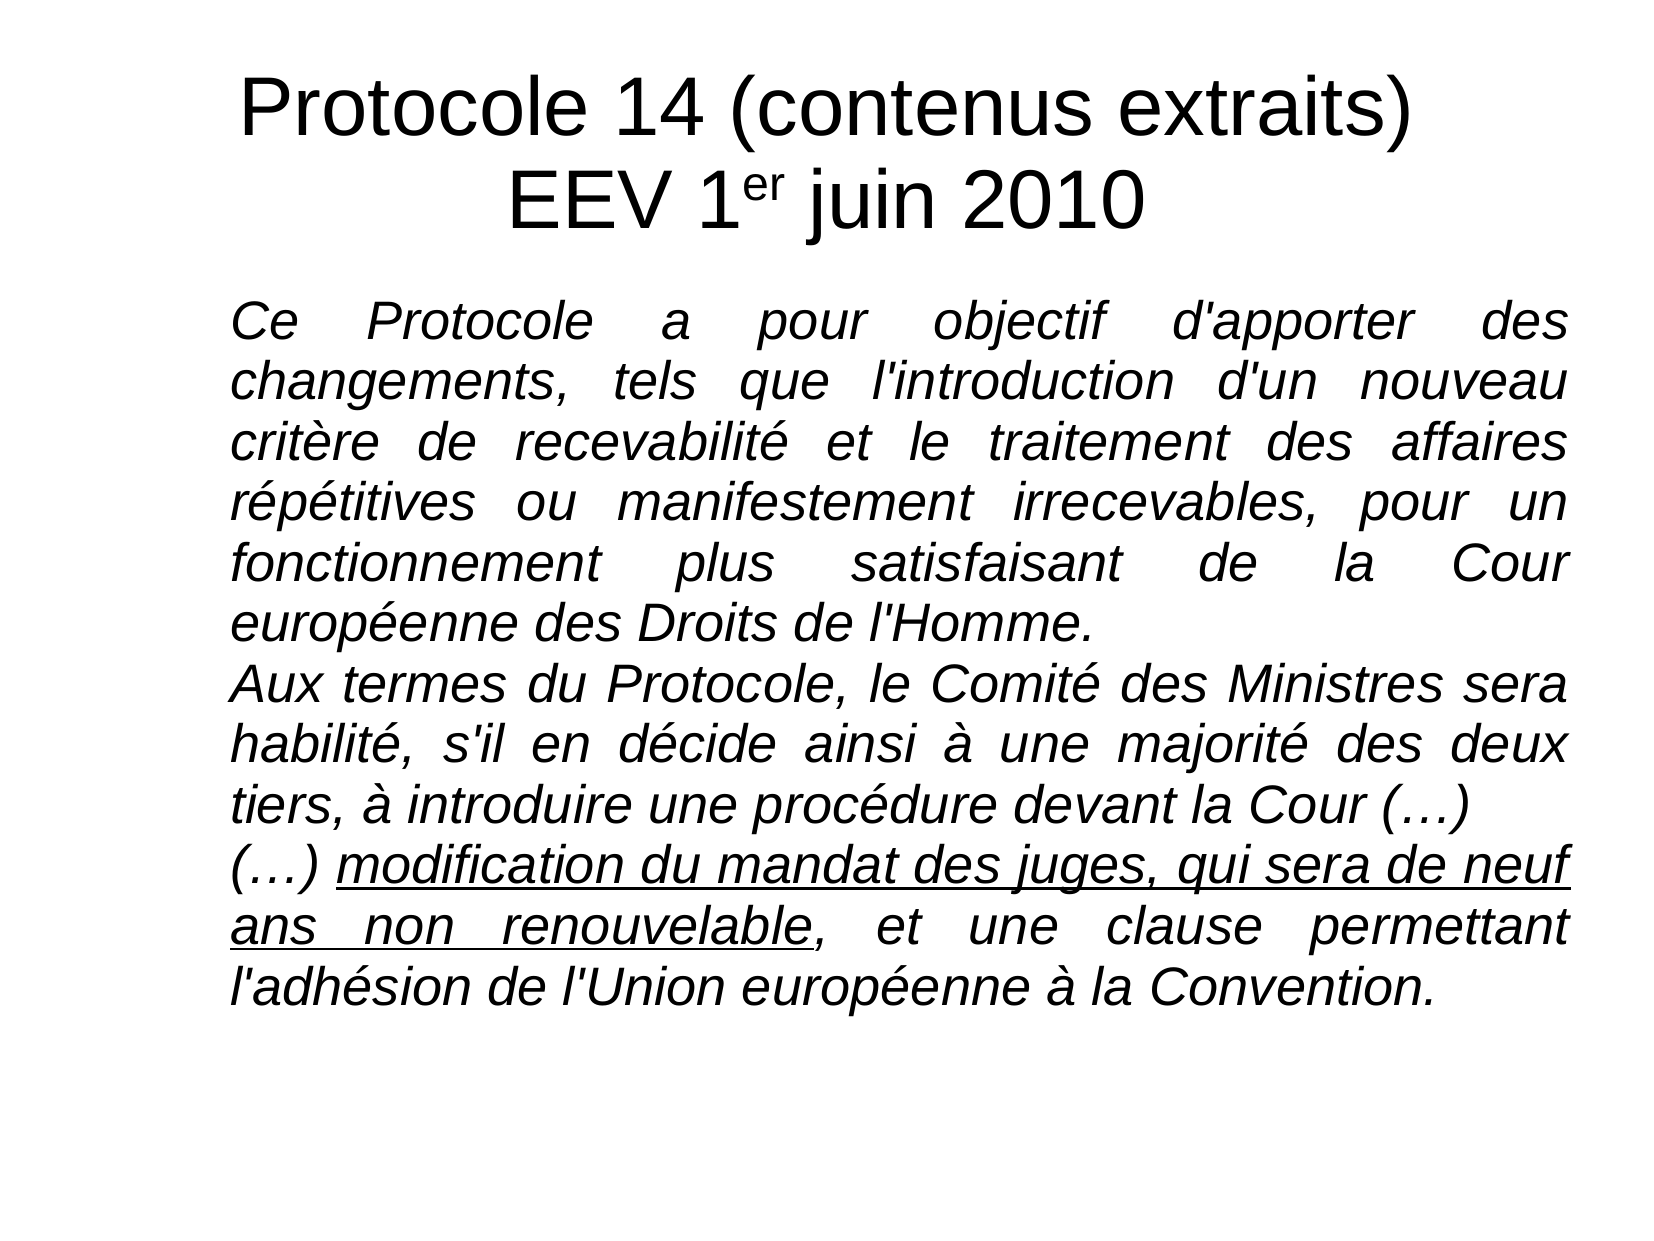

# Protocole 14 (contenus extraits) EEV 1er juin 2010
Ce Protocole a pour objectif d'apporter des changements, tels que l'introduction d'un nouveau critère de recevabilité et le traitement des affaires répétitives ou manifestement irrecevables, pour un fonctionnement plus satisfaisant de la Cour européenne des Droits de l'Homme.
Aux termes du Protocole, le Comité des Ministres sera habilité, s'il en décide ainsi à une majorité des deux tiers, à introduire une procédure devant la Cour (…)
(…) modification du mandat des juges, qui sera de neuf ans non renouvelable, et une clause permettant l'adhésion de l'Union européenne à la Convention.